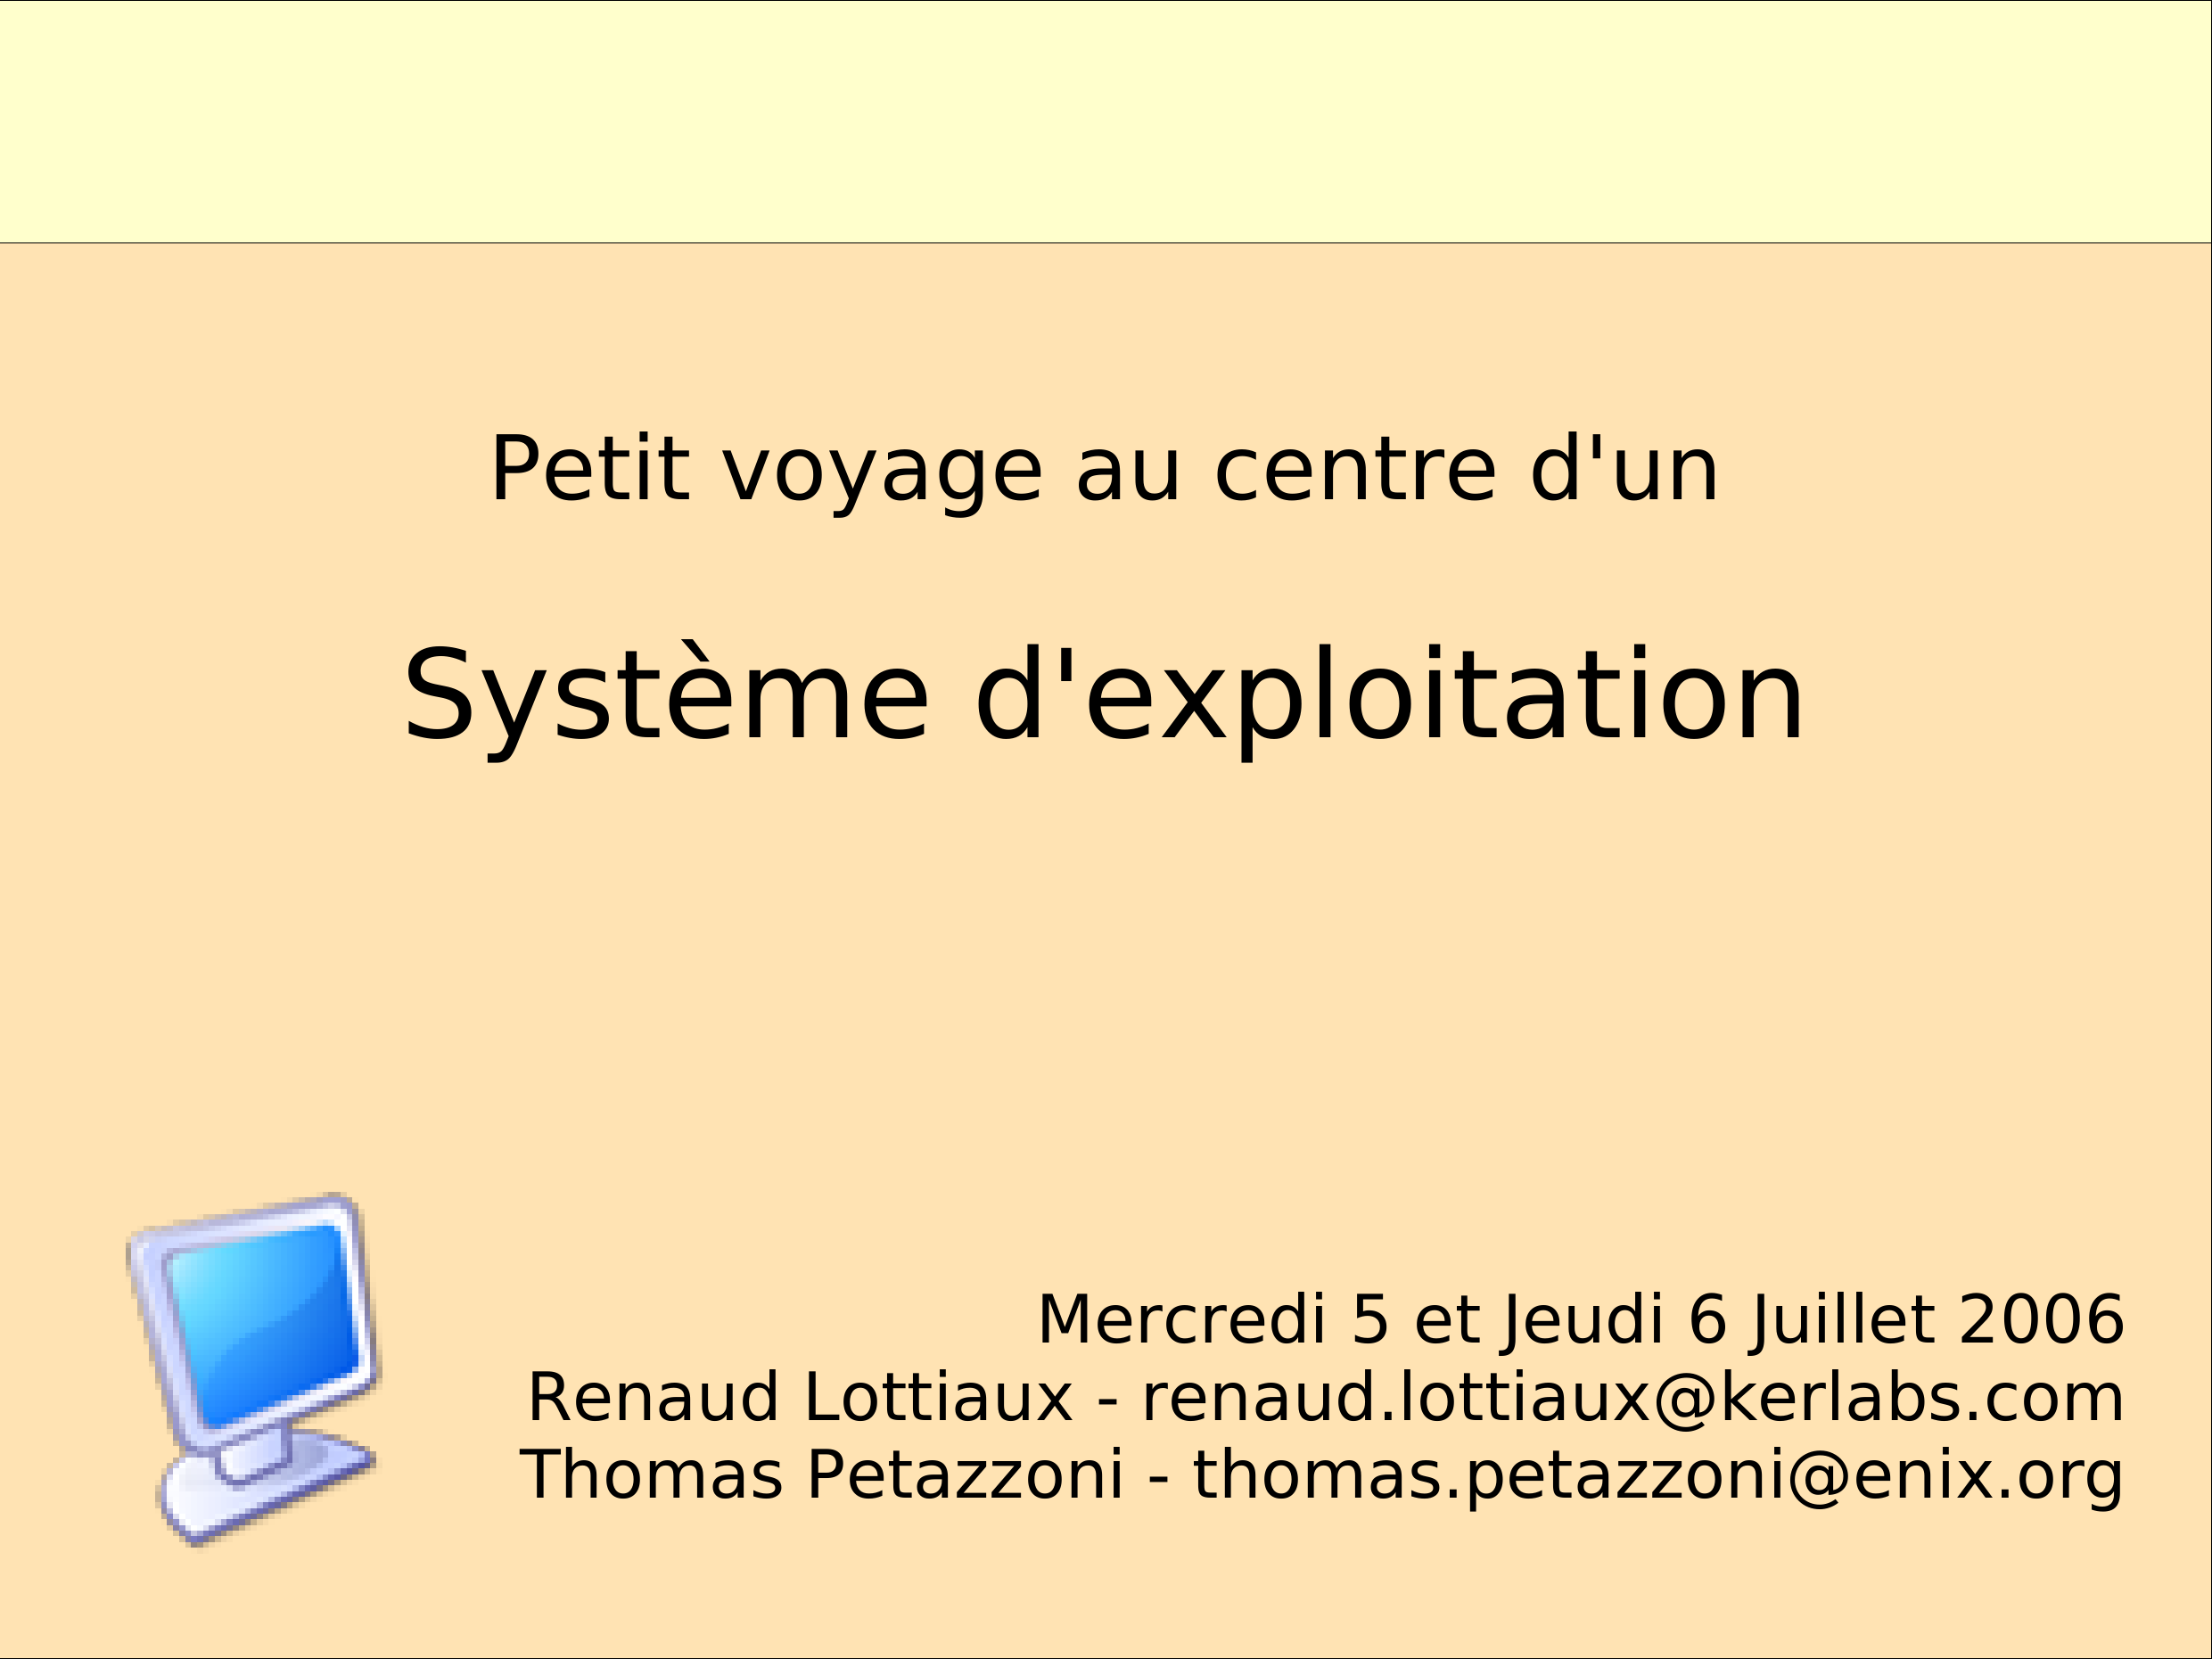

Petit voyage au centre d'un
Système d'exploitation
Mercredi 5 et Jeudi 6 Juillet 2006
Renaud Lottiaux - renaud.lottiaux@kerlabs.com
Thomas Petazzoni - thomas.petazzoni@enix.org